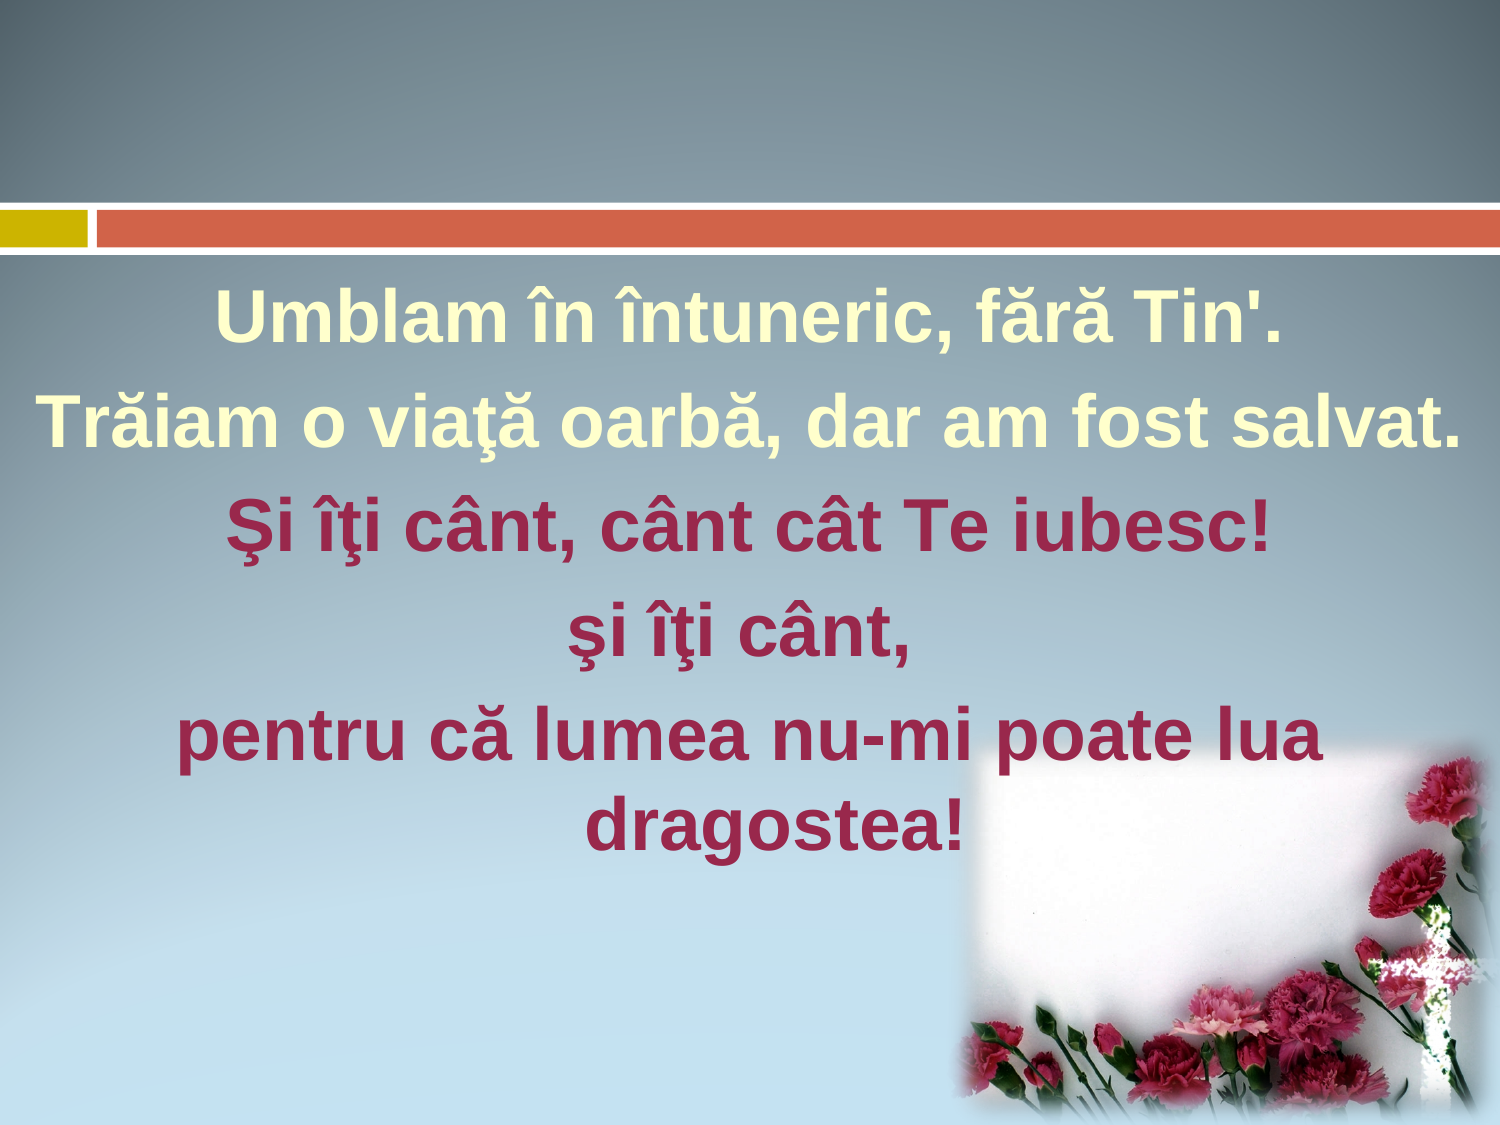

Umblam în întuneric, fără Tin'.
Trăiam o viaţă oarbă, dar am fost salvat.
Şi îţi cânt, cânt cât Te iubesc!
şi îţi cânt,
pentru că lumea nu-mi poate lua dragostea!
#